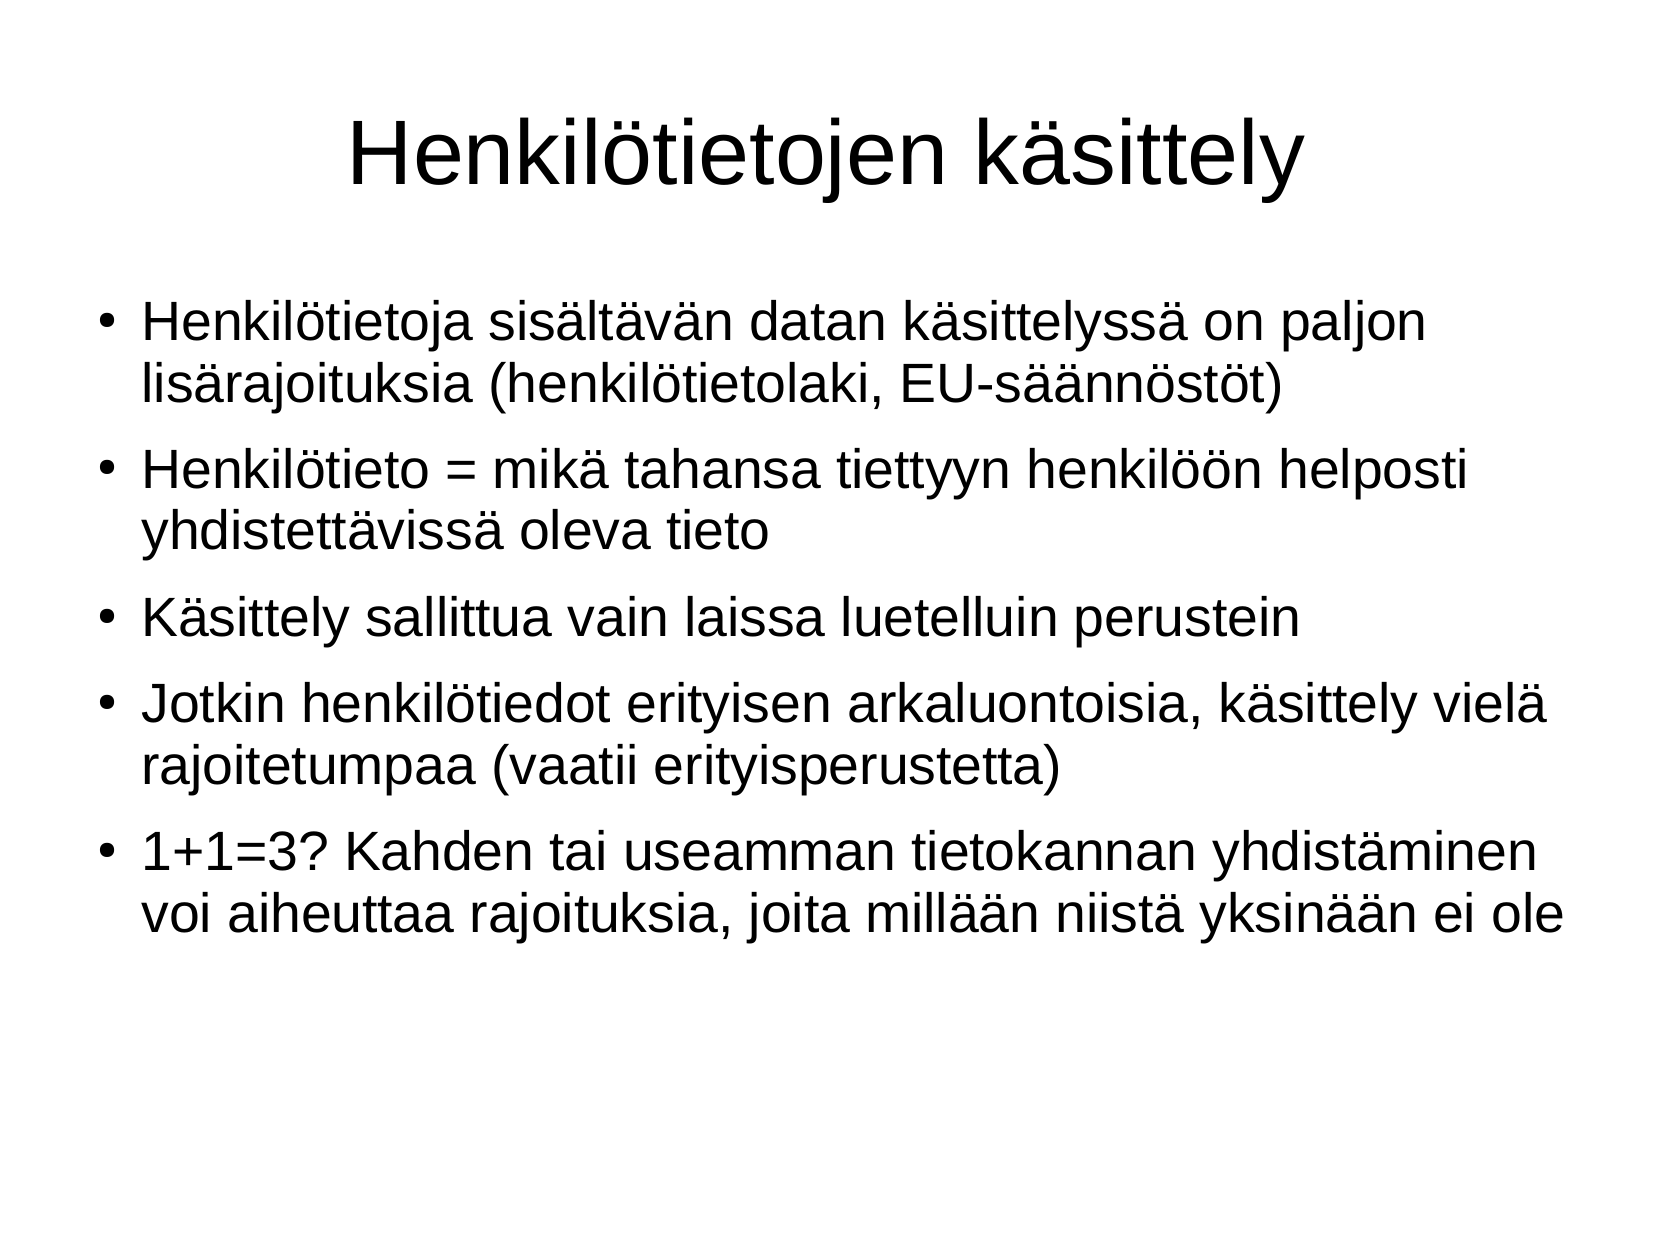

# Henkilötietojen käsittely
Henkilötietoja sisältävän datan käsittelyssä on paljon lisärajoituksia (henkilötietolaki, EU-säännöstöt)
Henkilötieto = mikä tahansa tiettyyn henkilöön helposti yhdistettävissä oleva tieto
Käsittely sallittua vain laissa luetelluin perustein
Jotkin henkilötiedot erityisen arkaluontoisia, käsittely vielä rajoitetumpaa (vaatii erityisperustetta)
1+1=3? Kahden tai useamman tietokannan yhdistäminen voi aiheuttaa rajoituksia, joita millään niistä yksinään ei ole